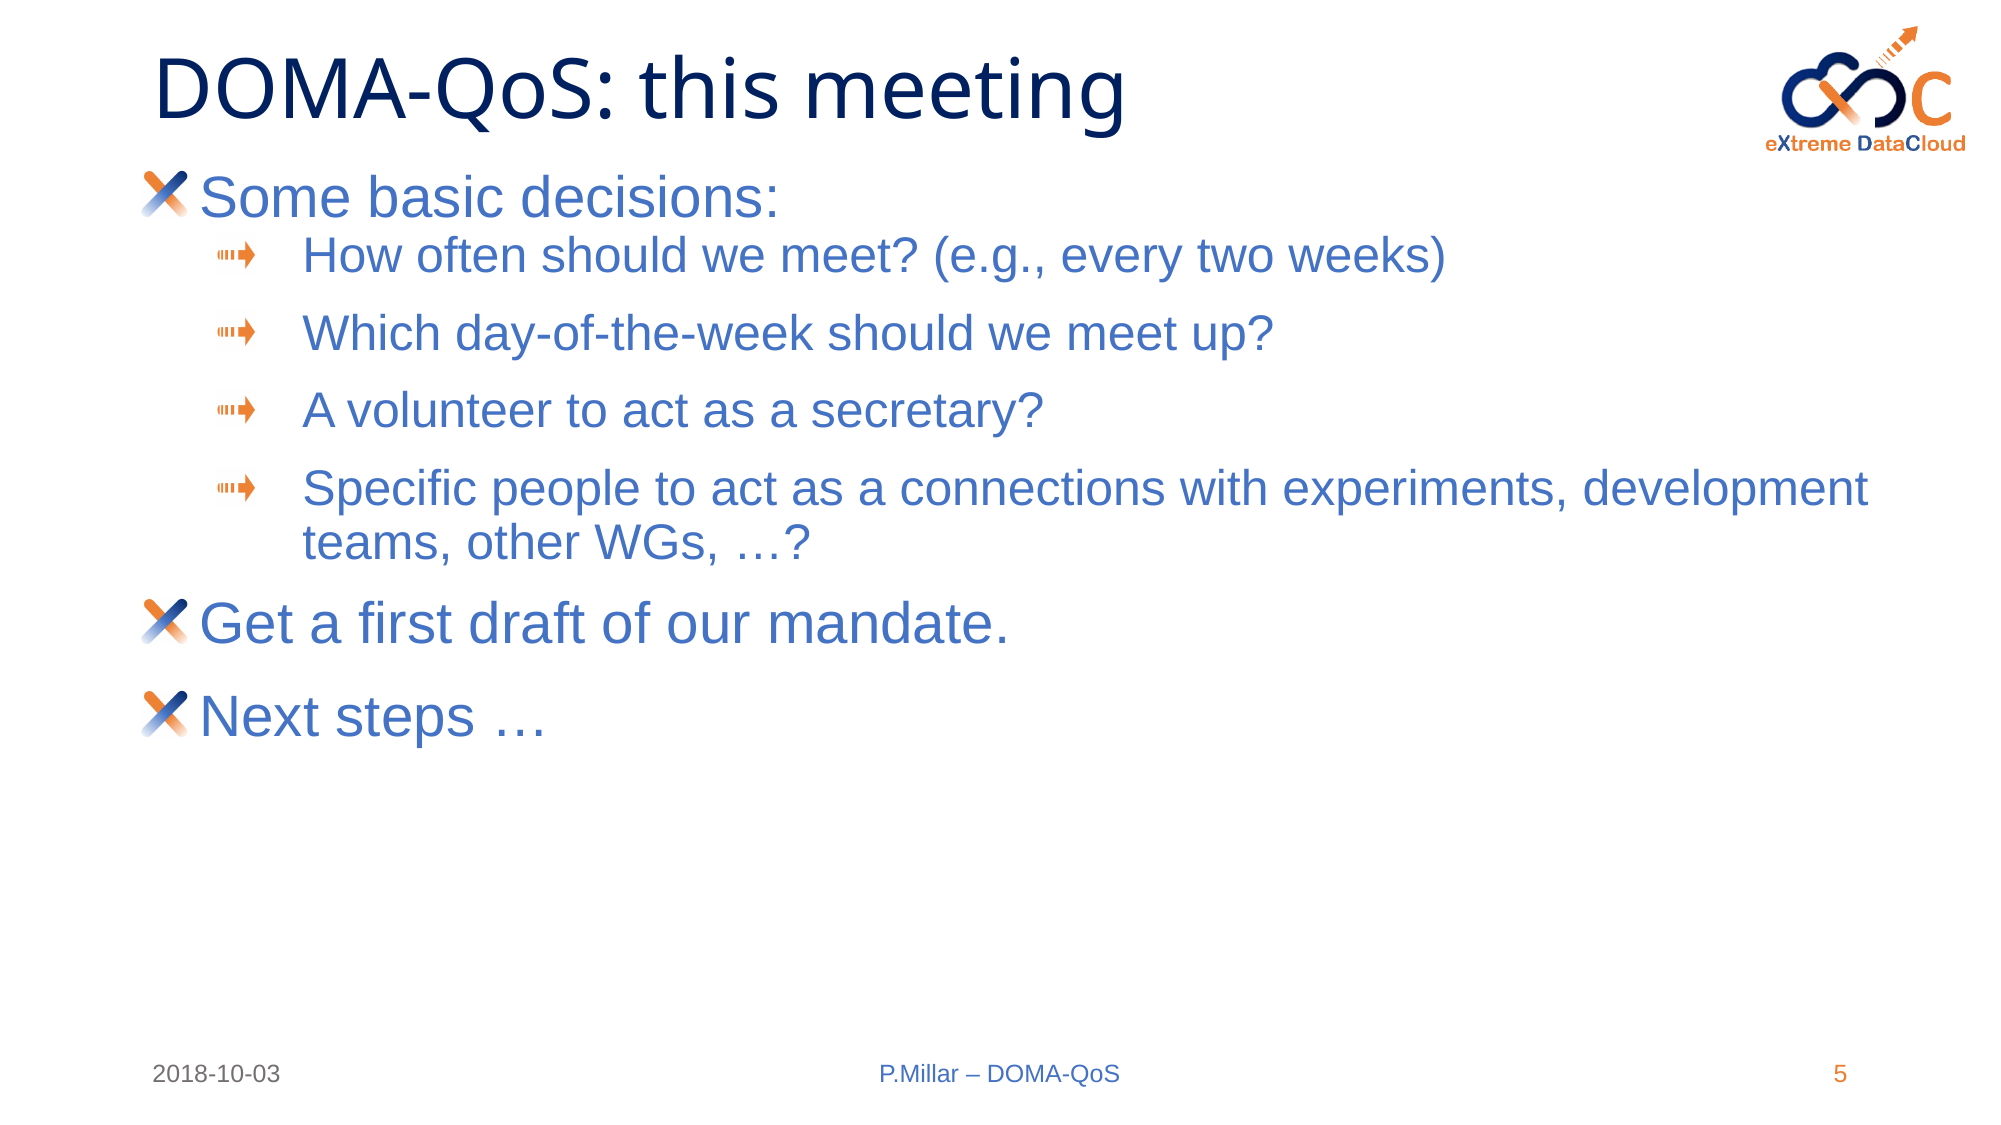

# DOMA-QoS: this meeting
Some basic decisions:
How often should we meet? (e.g., every two weeks)
Which day-of-the-week should we meet up?
A volunteer to act as a secretary?
Specific people to act as a connections with experiments, development teams, other WGs, …?
Get a first draft of our mandate.
Next steps …
2018-10-03
P.Millar – DOMA-QoS